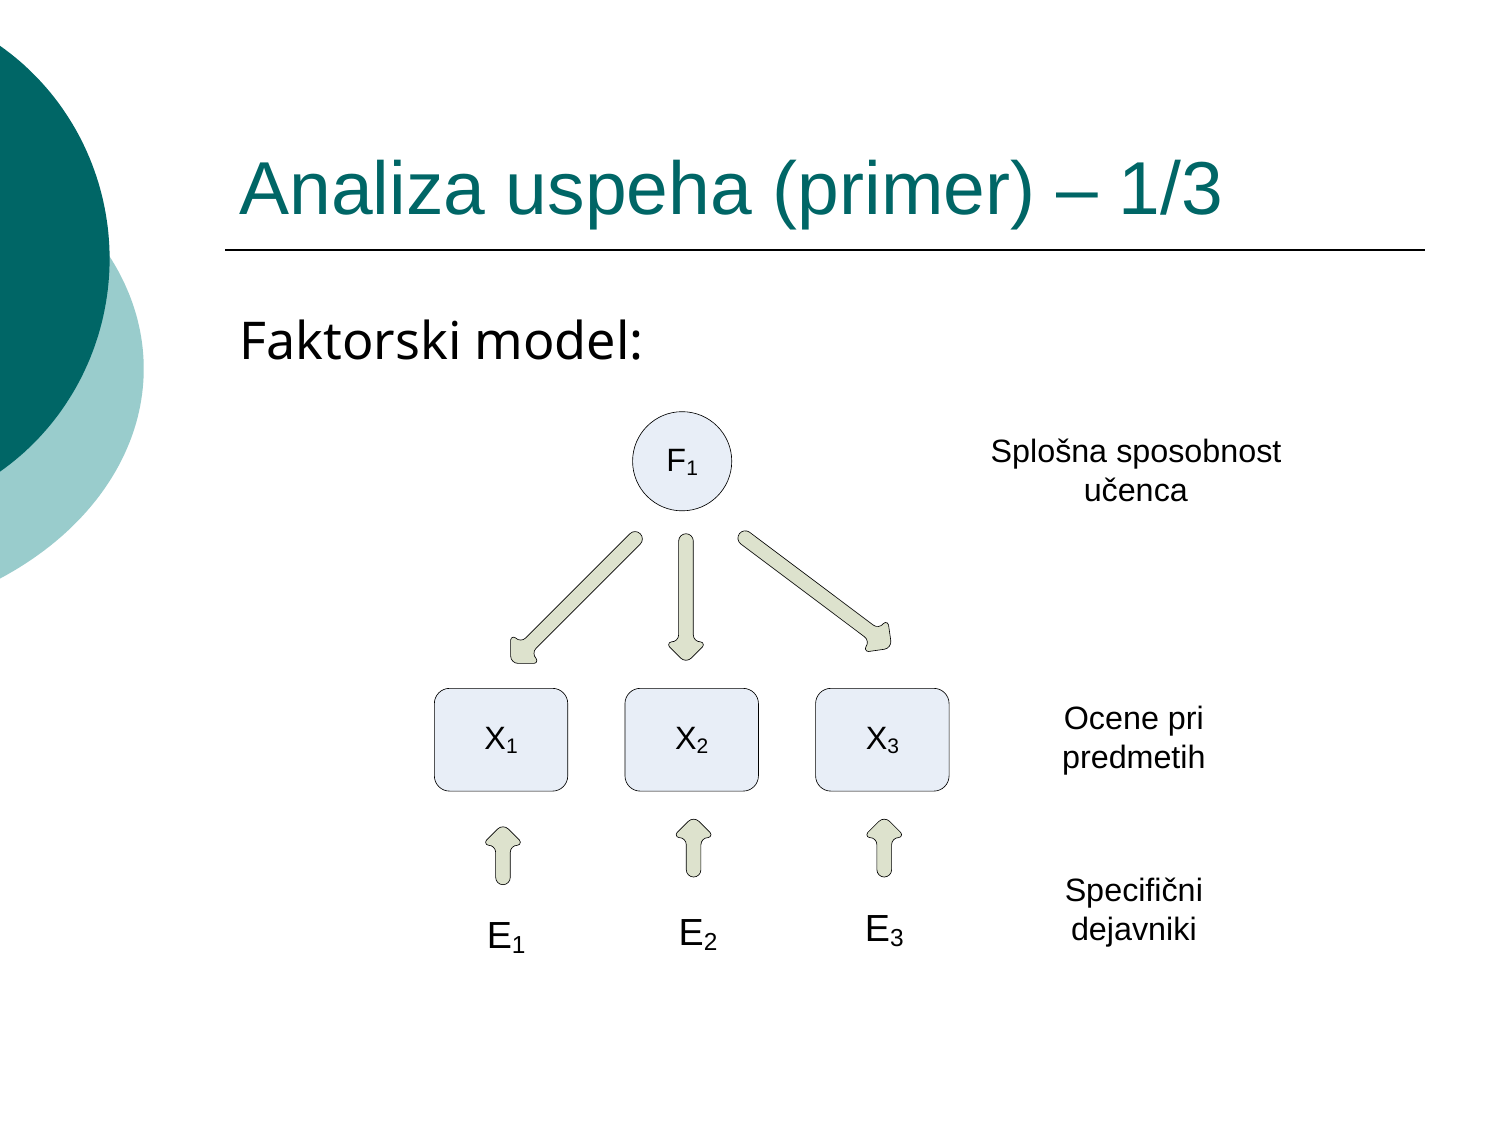

# Analiza uspeha (primer) – 1/3
Faktorski model: